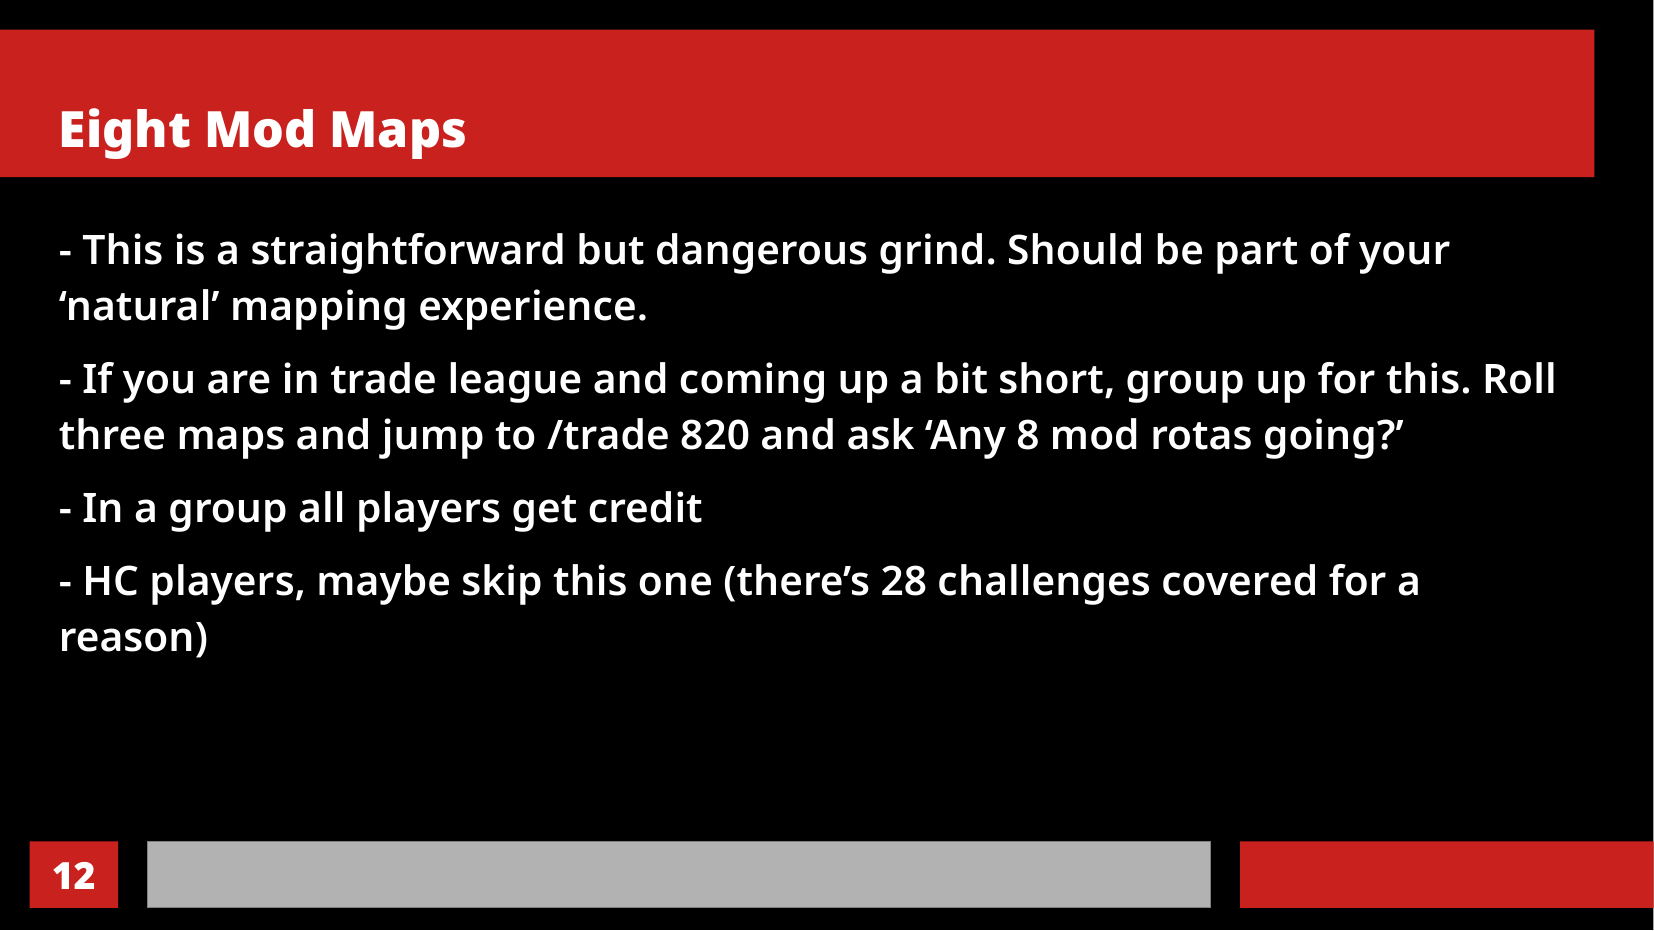

# Eight Mod Maps
- This is a straightforward but dangerous grind. Should be part of your ‘natural’ mapping experience.
- If you are in trade league and coming up a bit short, group up for this. Roll three maps and jump to /trade 820 and ask ‘Any 8 mod rotas going?’
- In a group all players get credit
- HC players, maybe skip this one (there’s 28 challenges covered for a reason)
12